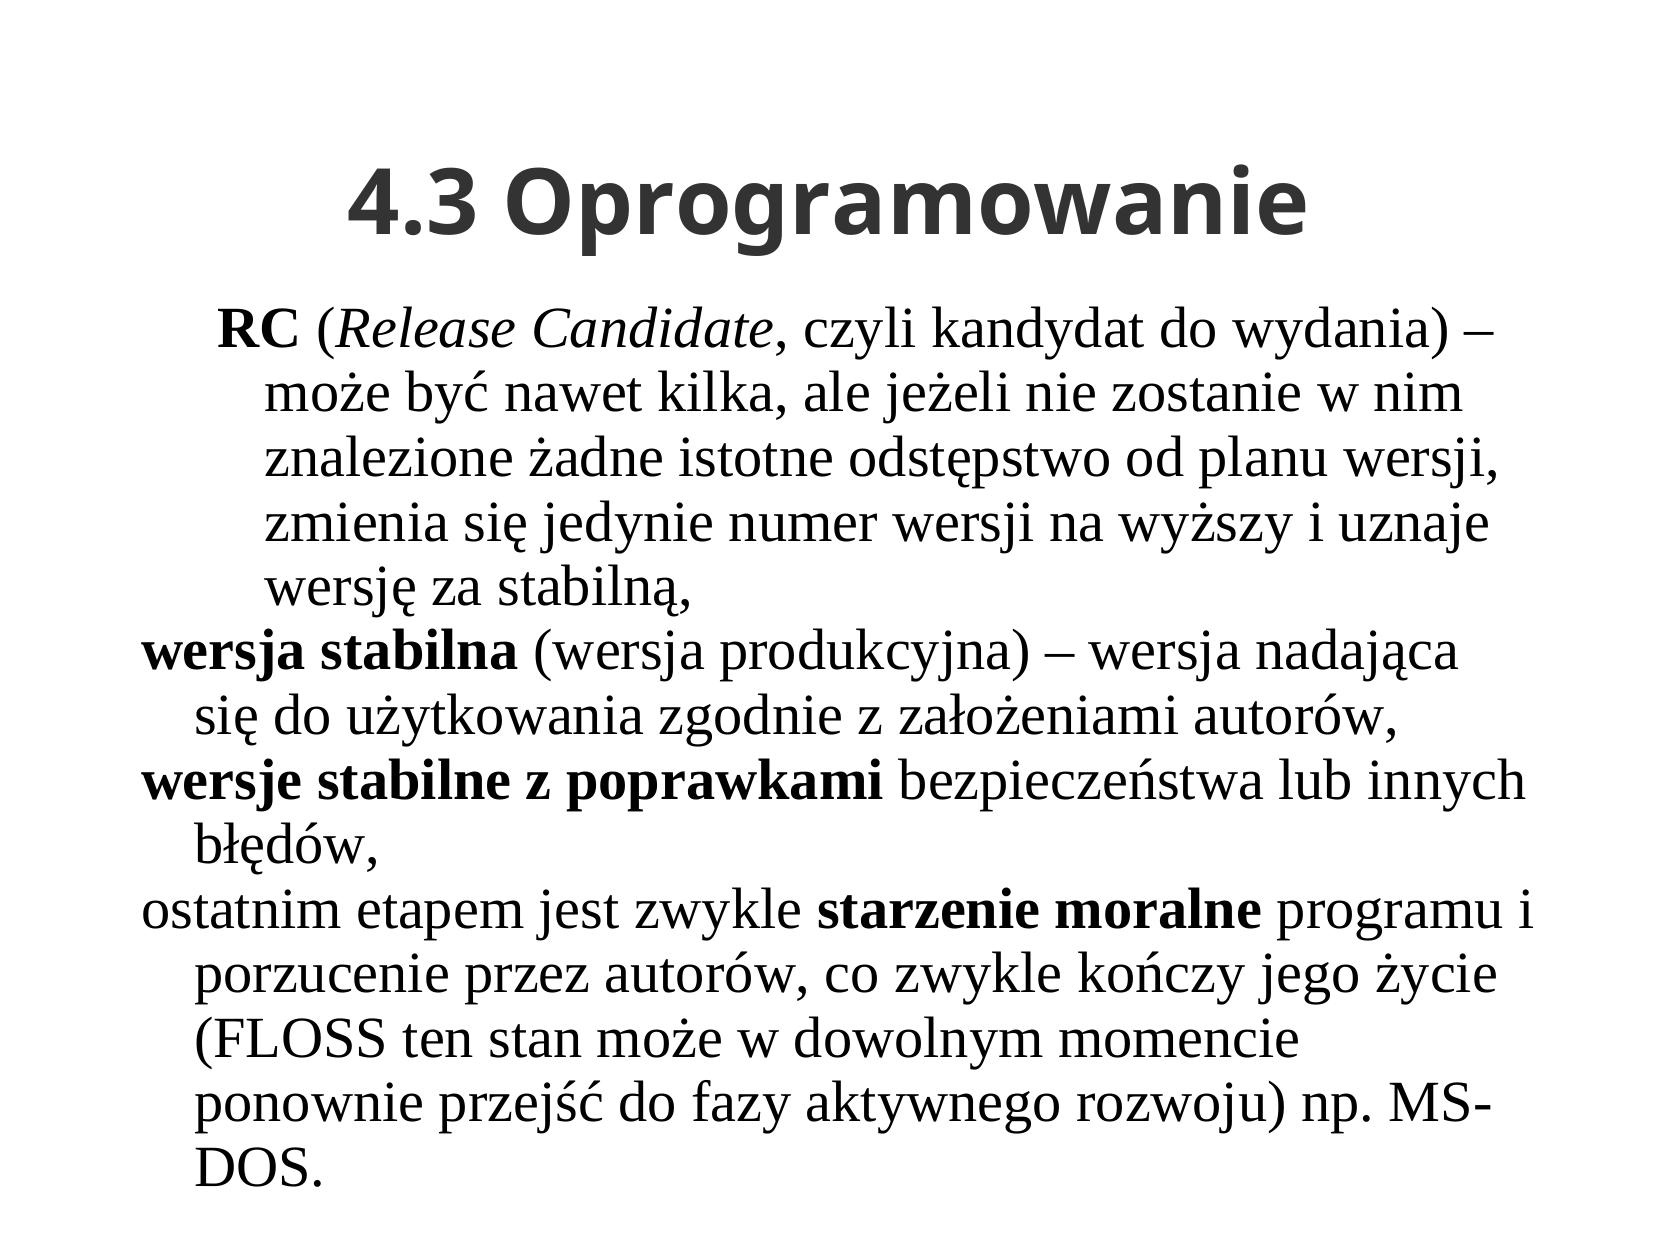

# 4.3 Oprogramowanie
RC (Release Candidate, czyli kandydat do wydania) – może być nawet kilka, ale jeżeli nie zostanie w nim znalezione żadne istotne odstępstwo od planu wersji, zmienia się jedynie numer wersji na wyższy i uznaje wersję za stabilną,
wersja stabilna (wersja produkcyjna) – wersja nadająca się do użytkowania zgodnie z założeniami autorów,
wersje stabilne z poprawkami bezpieczeństwa lub innych błędów,
ostatnim etapem jest zwykle starzenie moralne programu i porzucenie przez autorów, co zwykle kończy jego życie (FLOSS ten stan może w dowolnym momencie ponownie przejść do fazy aktywnego rozwoju) np. MS-DOS.